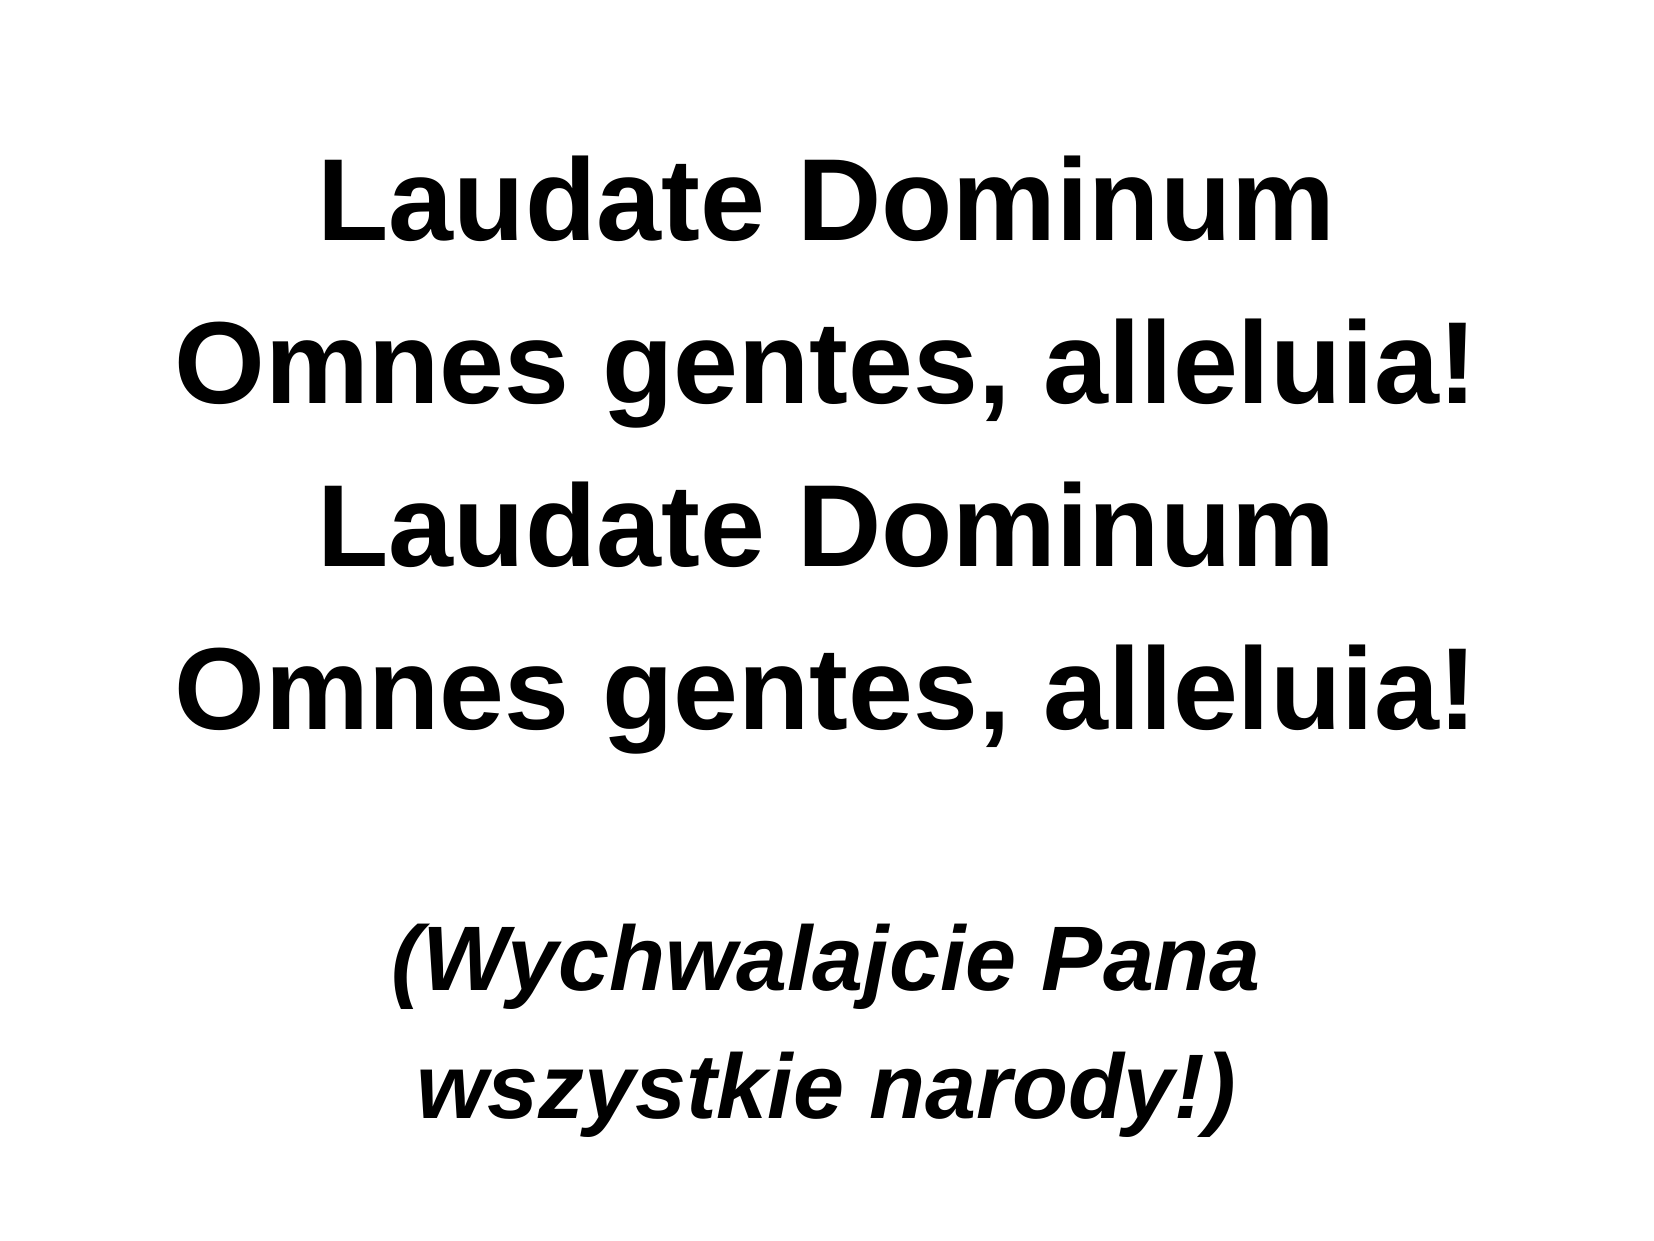

# Laudate Dominum
Omnes gentes, alleluia!
Laudate Dominum
Omnes gentes, alleluia!
(Wychwalajcie Pana
wszystkie narody!)